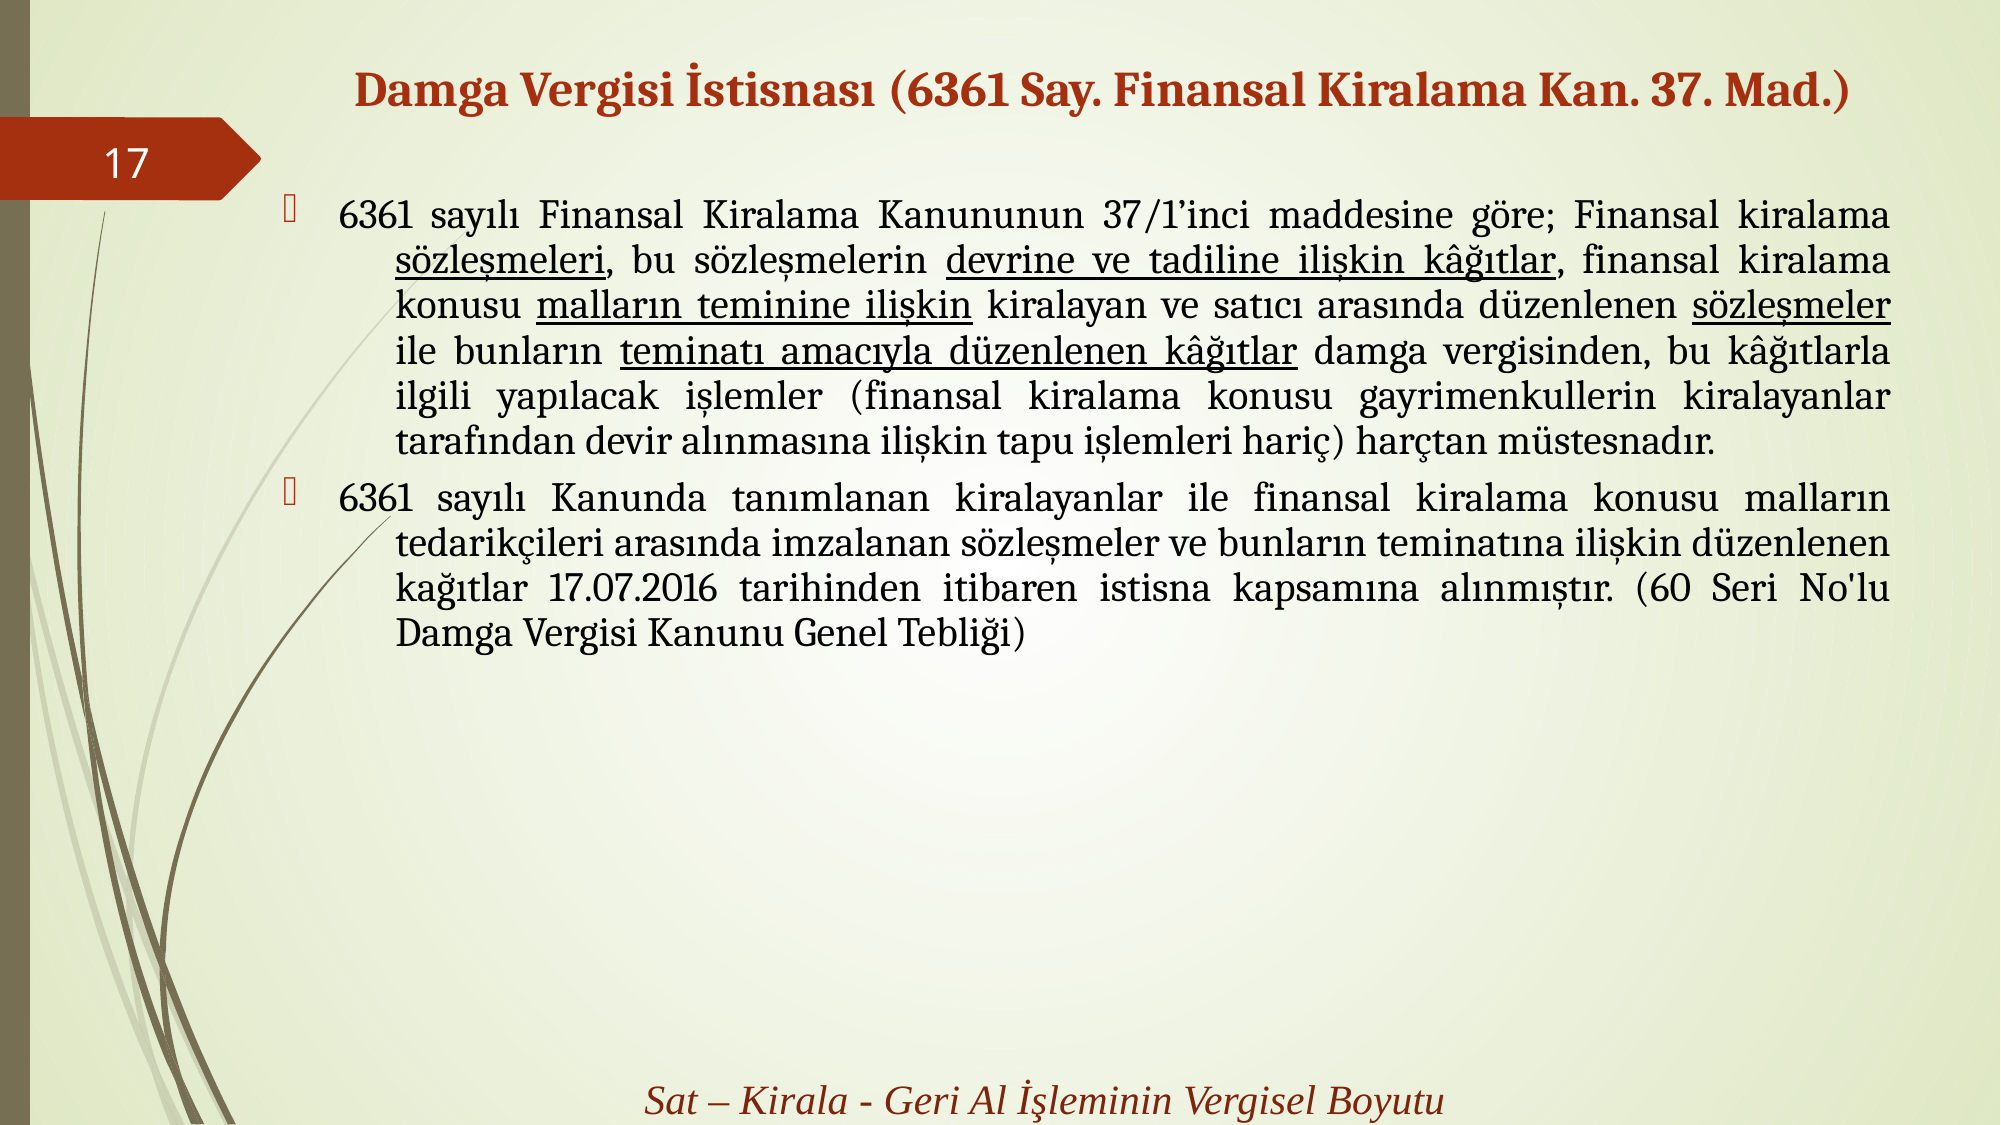

# Damga Vergisi İstisnası (6361 Say. Finansal Kiralama Kan. 37. Mad.)
6361 sayılı Finansal Kiralama Kanununun 37/1’inci maddesine göre; Finansal kiralama sözleşmeleri, bu sözleşmelerin devrine ve tadiline ilişkin kâğıtlar, finansal kiralama konusu malların teminine ilişkin kiralayan ve satıcı arasında düzenlenen sözleşmeler ile bunların teminatı amacıyla düzenlenen kâğıtlar damga vergisinden, bu kâğıtlarla ilgili yapılacak işlemler (finansal kiralama konusu gayrimenkullerin kiralayanlar tarafından devir alınmasına ilişkin tapu işlemleri hariç) harçtan müstesnadır.
6361 sayılı Kanunda tanımlanan kiralayanlar ile finansal kiralama konusu malların tedarikçileri arasında imzalanan sözleşmeler ve bunların teminatına ilişkin düzenlenen kağıtlar 17.07.2016 tarihinden itibaren istisna kapsamına alınmıştır. (60 Seri No'lu Damga Vergisi Kanunu Genel Tebliği)
Sat – Kirala - Geri Al İşleminin Vergisel Boyutu